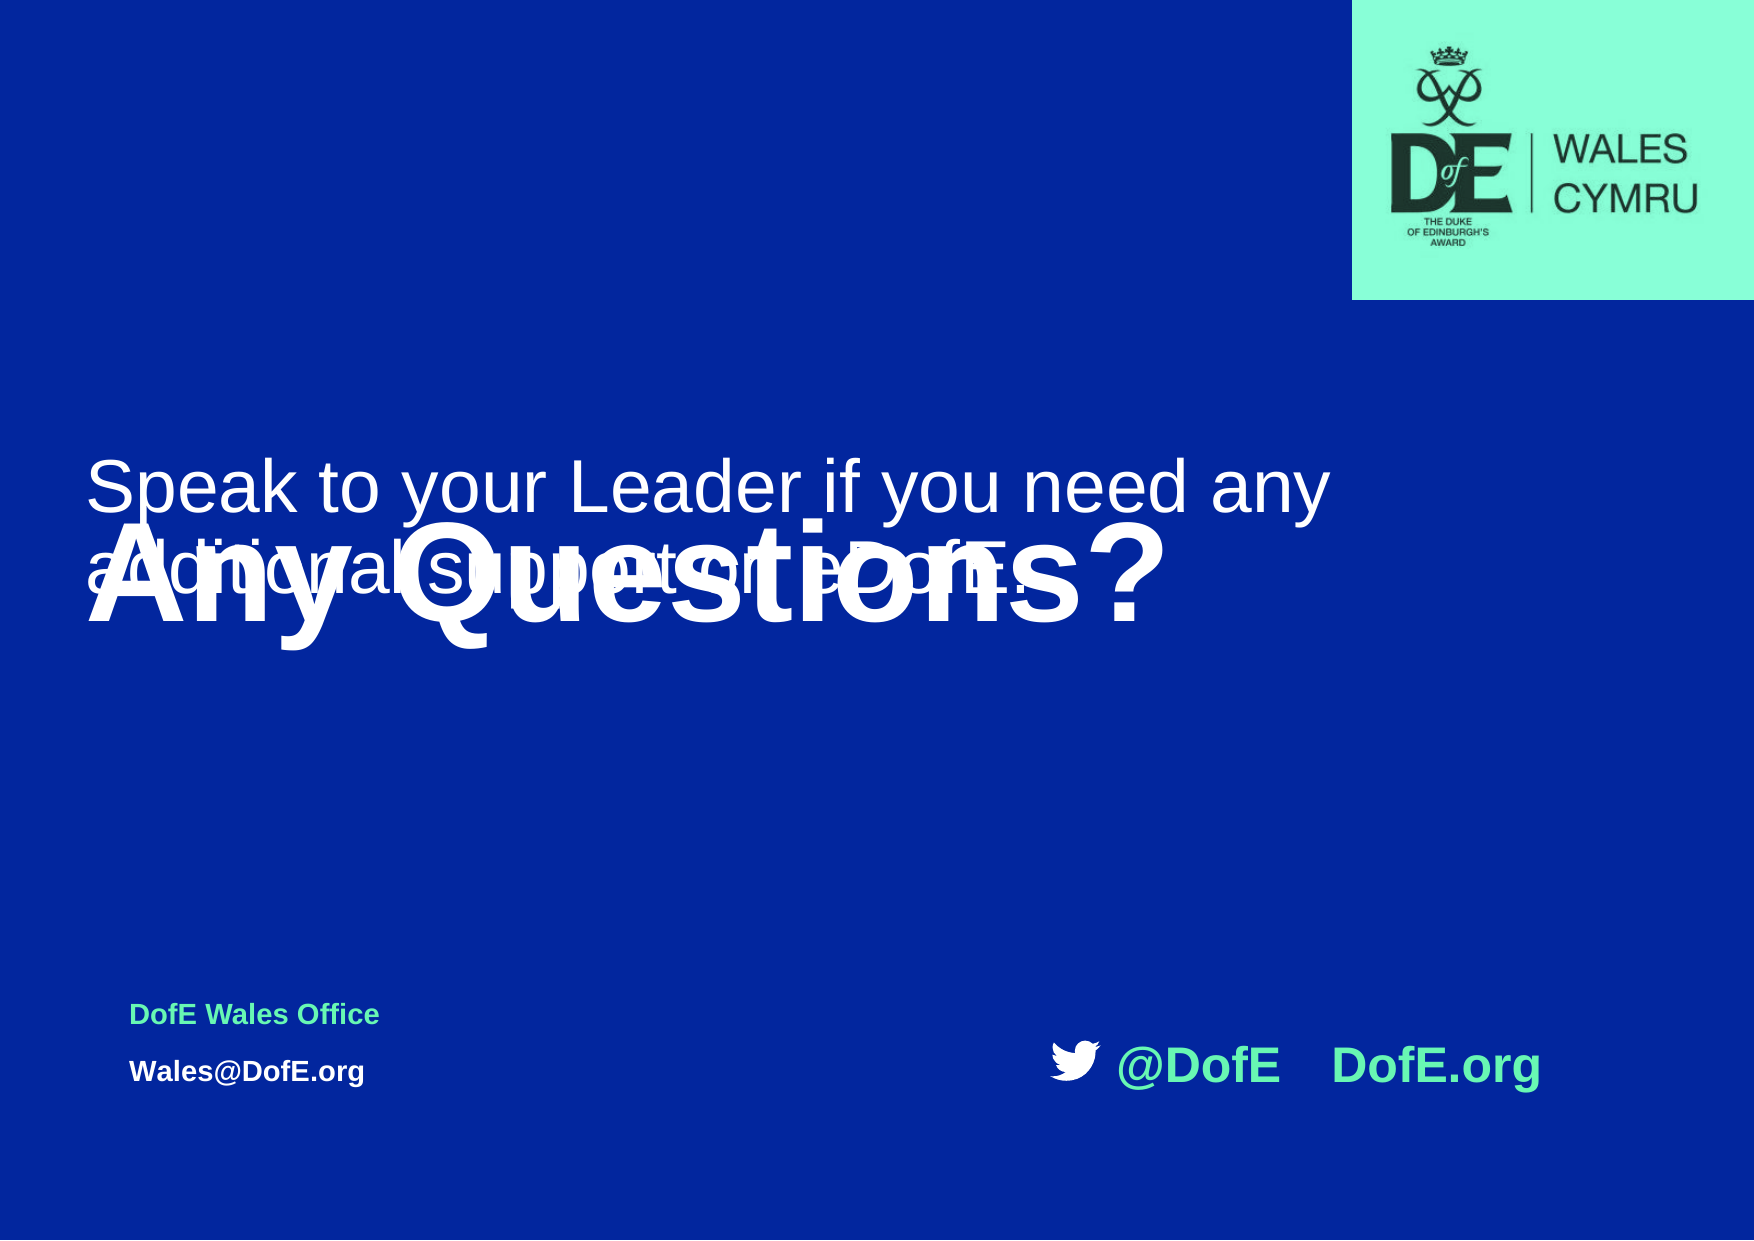

Speak to your Leader if you need any additional support on eDofE.
# Any Questions?
DofE Wales Office
Wales@DofE.org
@DofE
DofE.org